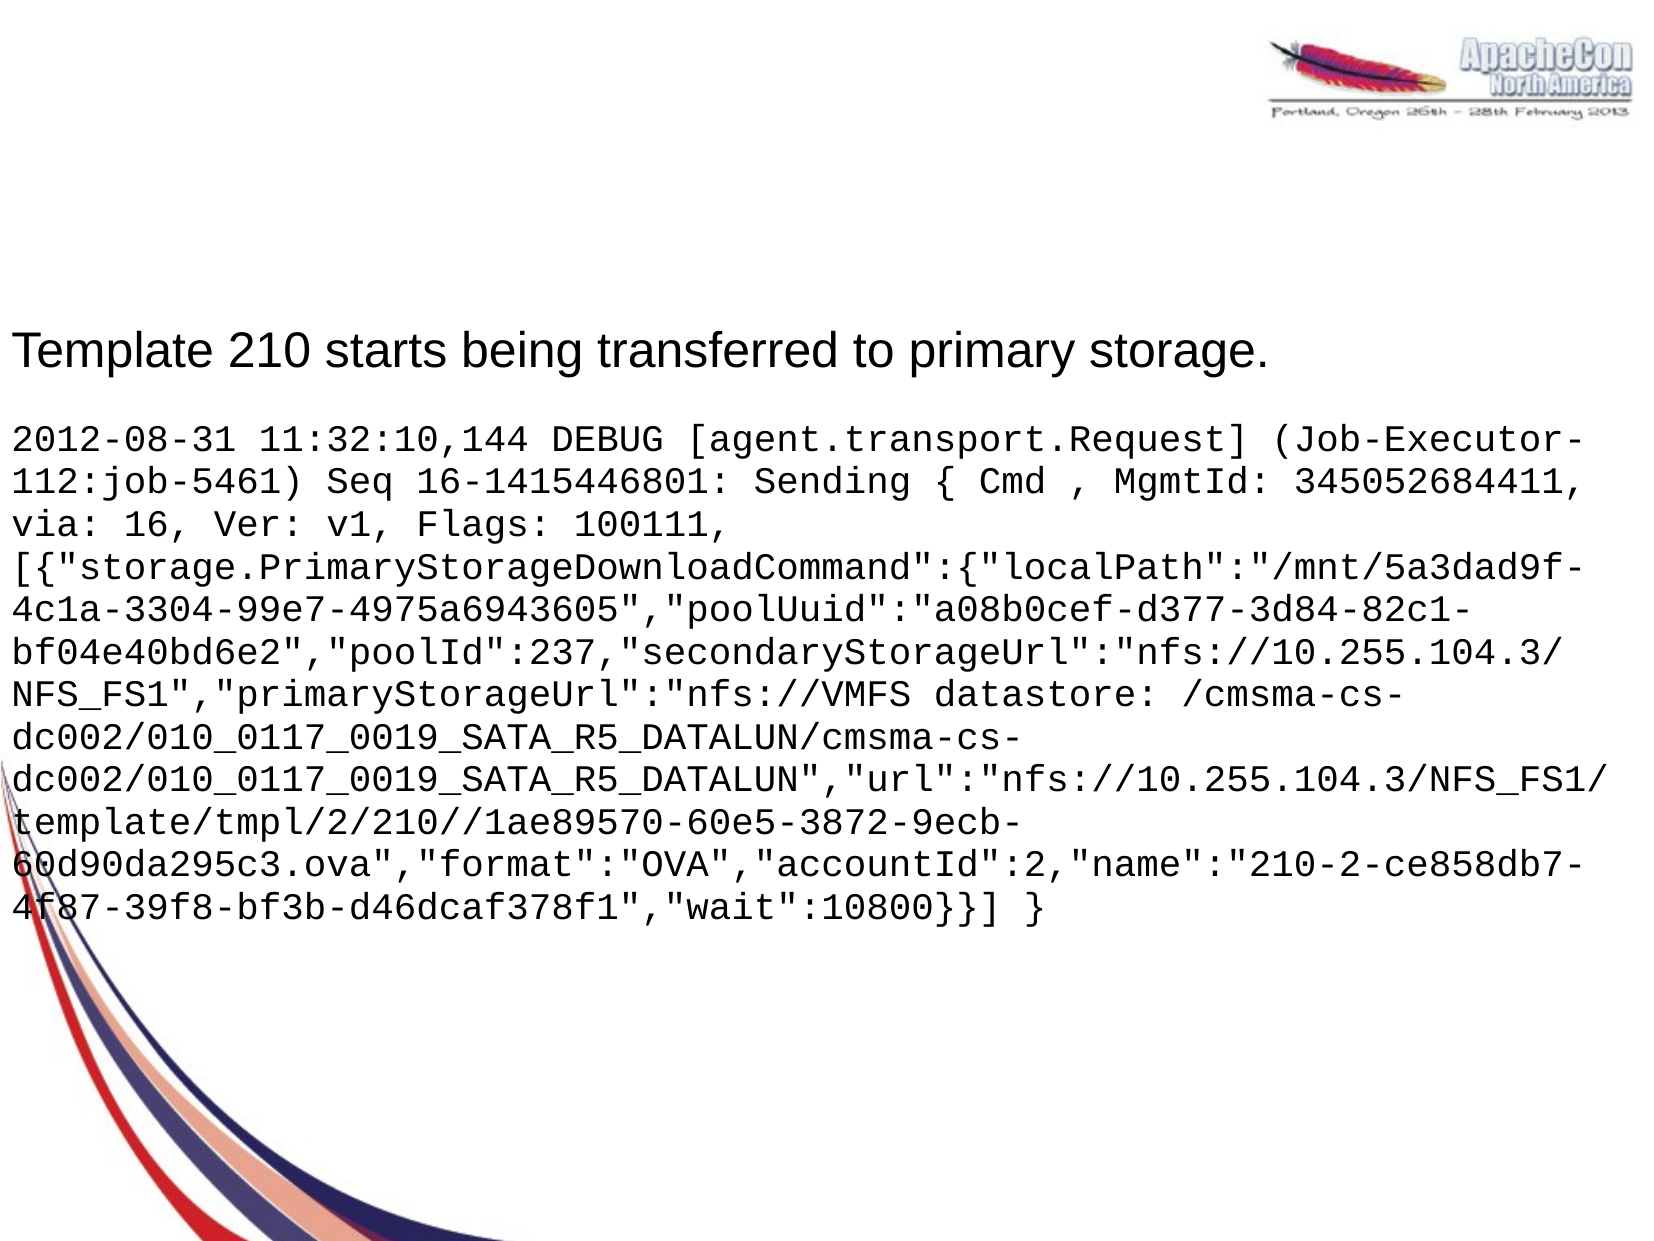

Template 210 starts being transferred to primary storage.
2012-08-31 11:32:10,144 DEBUG [agent.transport.Request] (Job-Executor-112:job-5461) Seq 16-1415446801: Sending { Cmd , MgmtId: 345052684411, via: 16, Ver: v1, Flags: 100111, [{"storage.PrimaryStorageDownloadCommand":{"localPath":"/mnt/5a3dad9f-4c1a-3304-99e7-4975a6943605","poolUuid":"a08b0cef-d377-3d84-82c1-bf04e40bd6e2","poolId":237,"secondaryStorageUrl":"nfs://10.255.104.3/NFS_FS1","primaryStorageUrl":"nfs://VMFS datastore: /cmsma-cs-dc002/010_0117_0019_SATA_R5_DATALUN/cmsma-cs-dc002/010_0117_0019_SATA_R5_DATALUN","url":"nfs://10.255.104.3/NFS_FS1/template/tmpl/2/210//1ae89570-60e5-3872-9ecb-60d90da295c3.ova","format":"OVA","accountId":2,"name":"210-2-ce858db7-4f87-39f8-bf3b-d46dcaf378f1","wait":10800}}] }